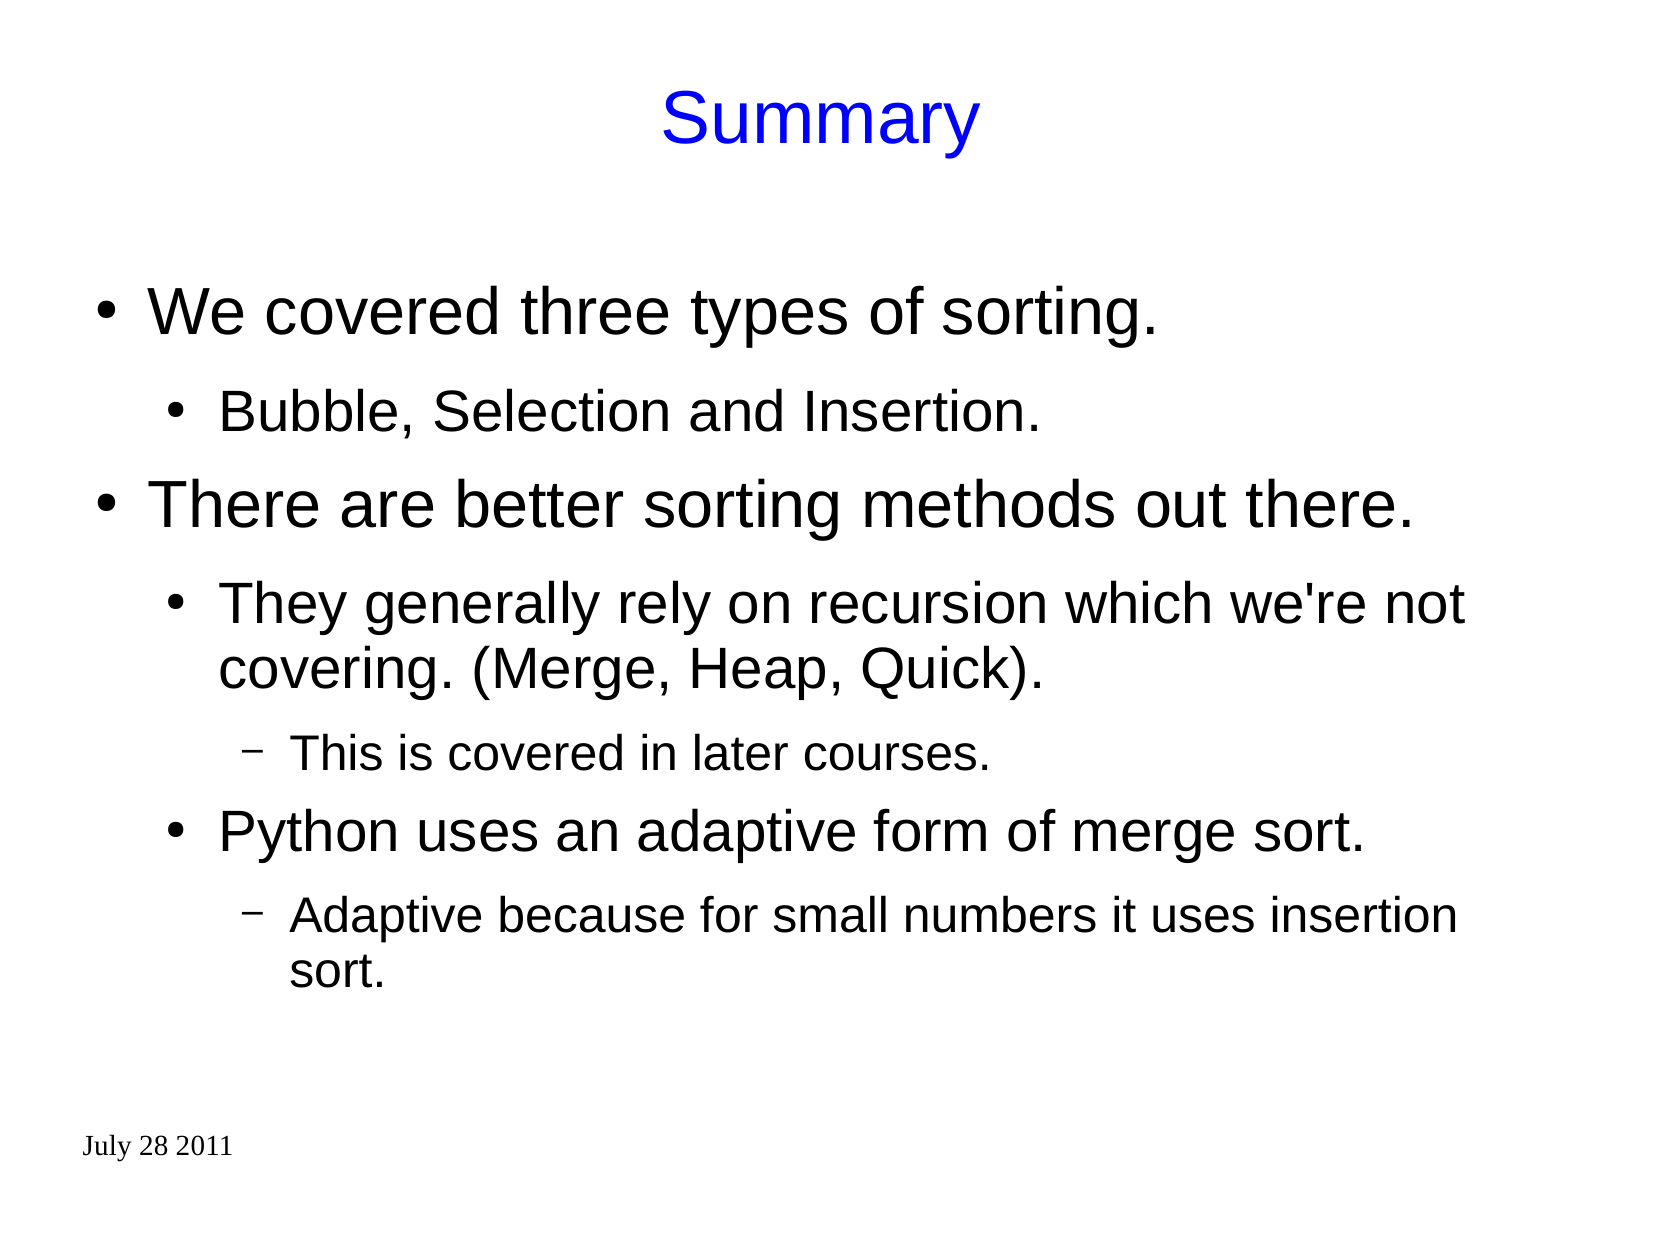

# Summary
We covered three types of sorting.
Bubble, Selection and Insertion.
There are better sorting methods out there.
They generally rely on recursion which we're not covering. (Merge, Heap, Quick).
This is covered in later courses.
Python uses an adaptive form of merge sort.
Adaptive because for small numbers it uses insertion sort.
July 28 2011